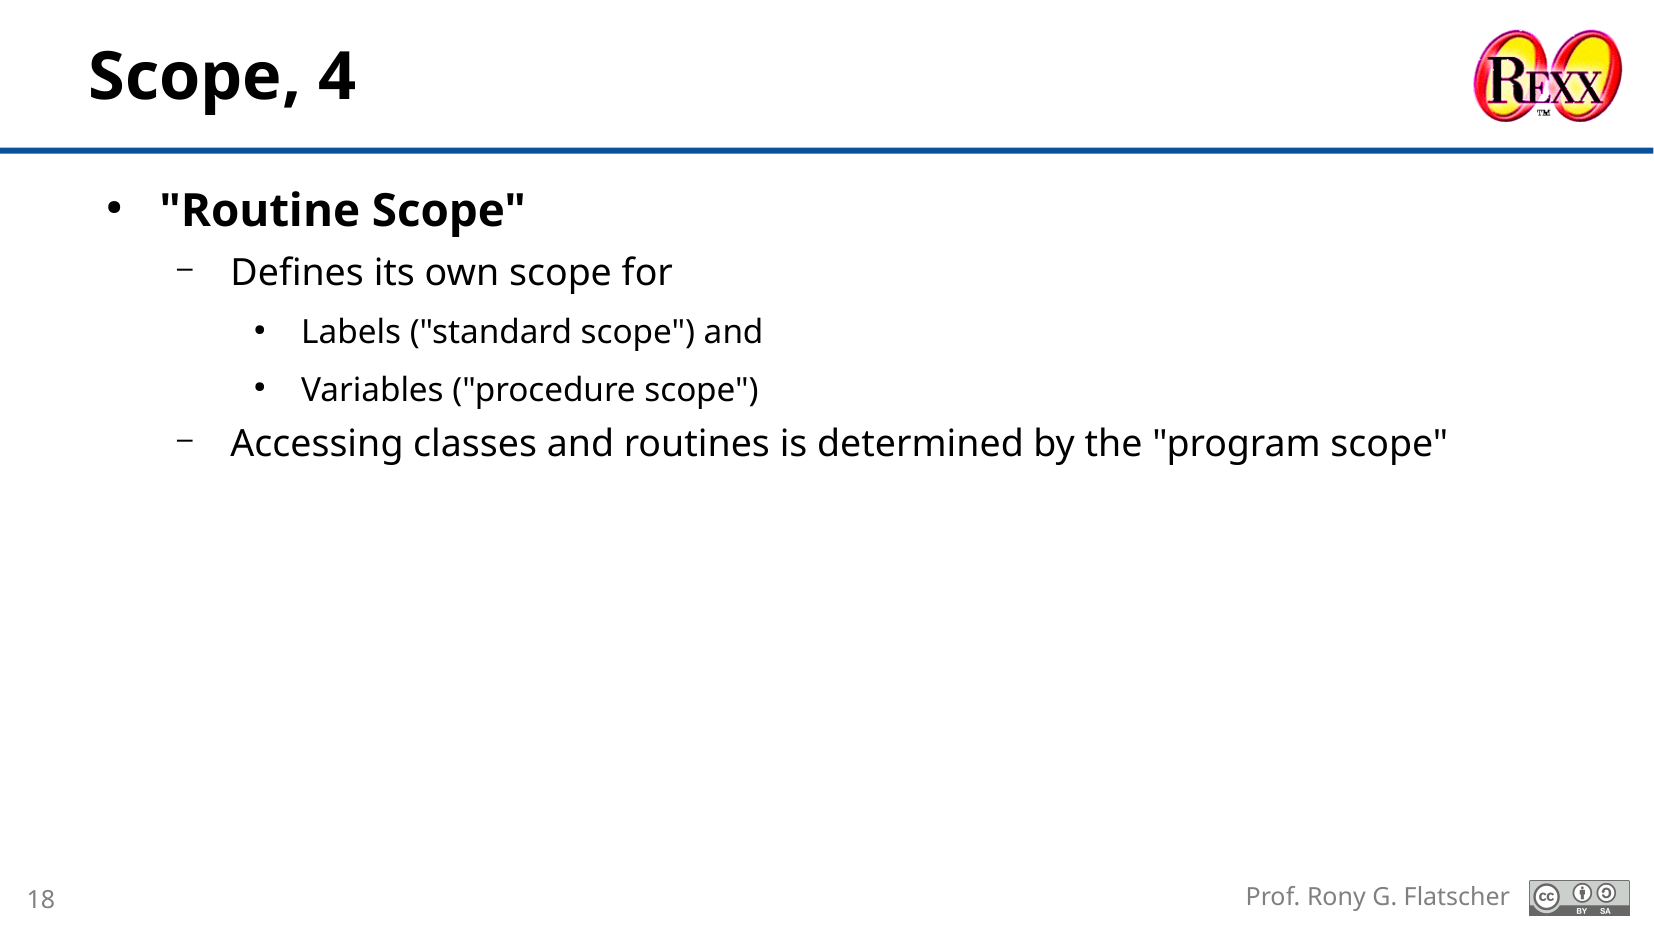

# Scope, 4
"Routine Scope"
Defines its own scope for
Labels ("standard scope") and
Variables ("procedure scope")
Accessing classes and routines is determined by the "program scope"